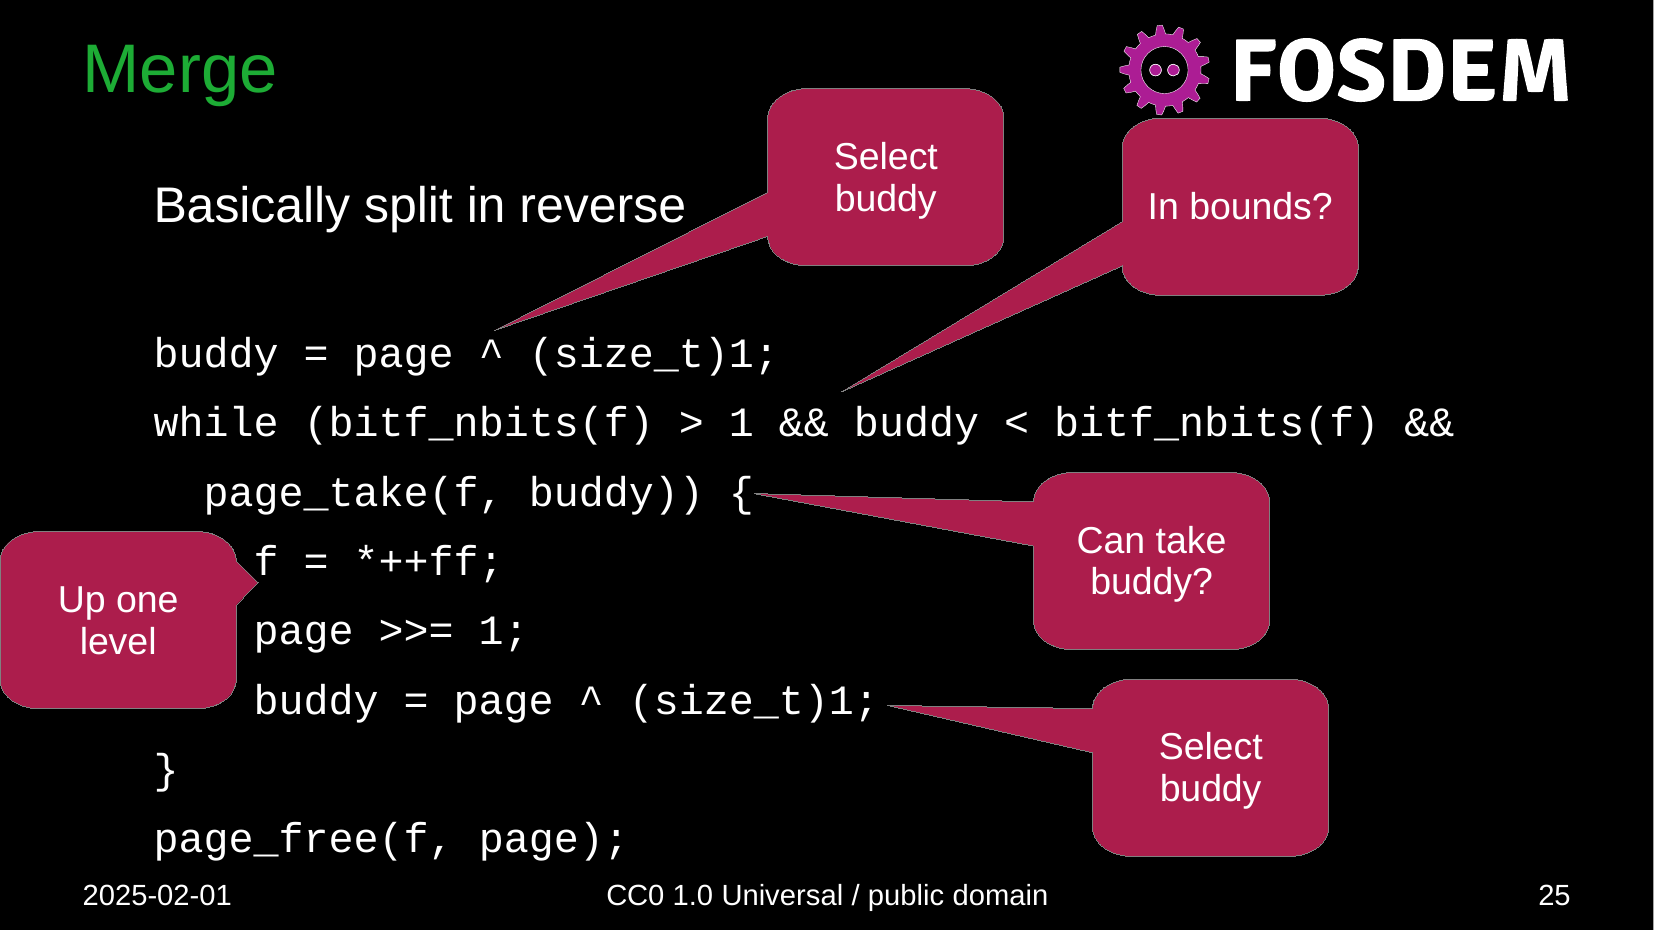

# Merge
Select buddy
In bounds?
Basically split in reverse
buddy = page ^ (size_t)1;
while (bitf_nbits(f) > 1 && buddy < bitf_nbits(f) &&
 page_take(f, buddy)) {
 f = *++ff;
 page >>= 1;
 buddy = page ^ (size_t)1;
}
page_free(f, page);
Can take buddy?
Up one level
Select buddy
2025-02-01
CC0 1.0 Universal / public domain
25